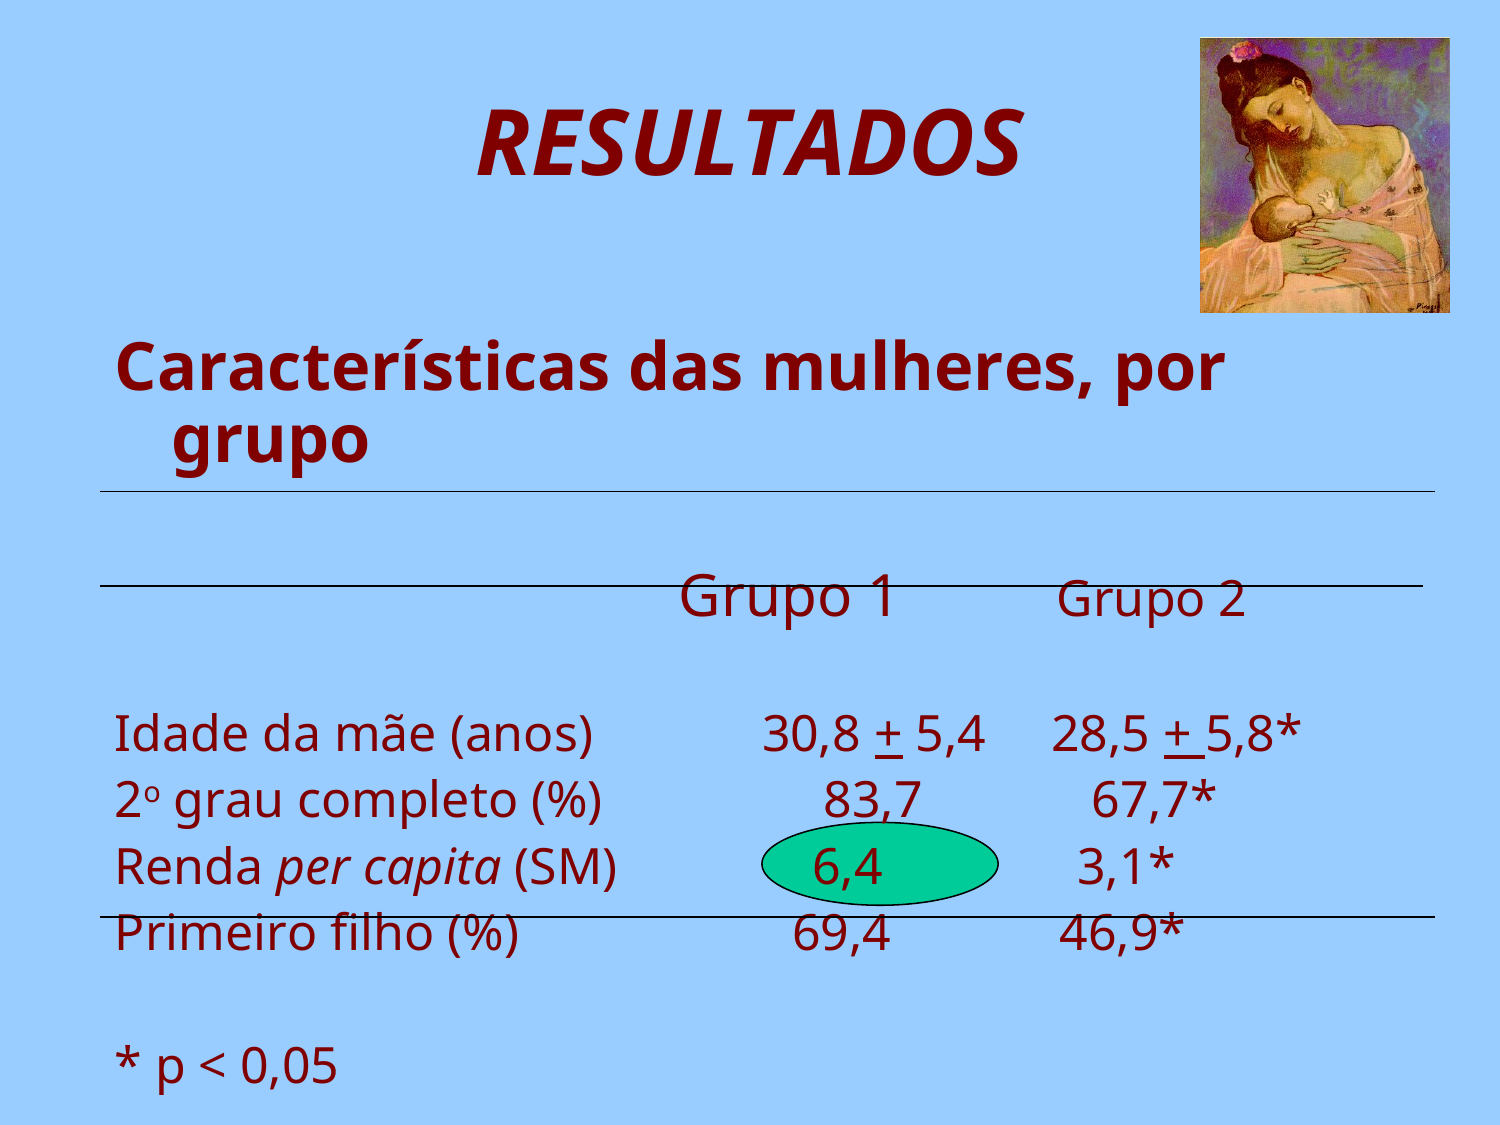

# RESULTADOS
Características das mulheres, por grupo
 Grupo 1 Grupo 2
Idade da mãe (anos) 30,8 + 5,4 28,5 + 5,8*
2o grau completo (%) 83,7 67,7*
Renda per capita (SM) 6,4 3,1*
Primeiro filho (%) 69,4 46,9*
* p < 0,05